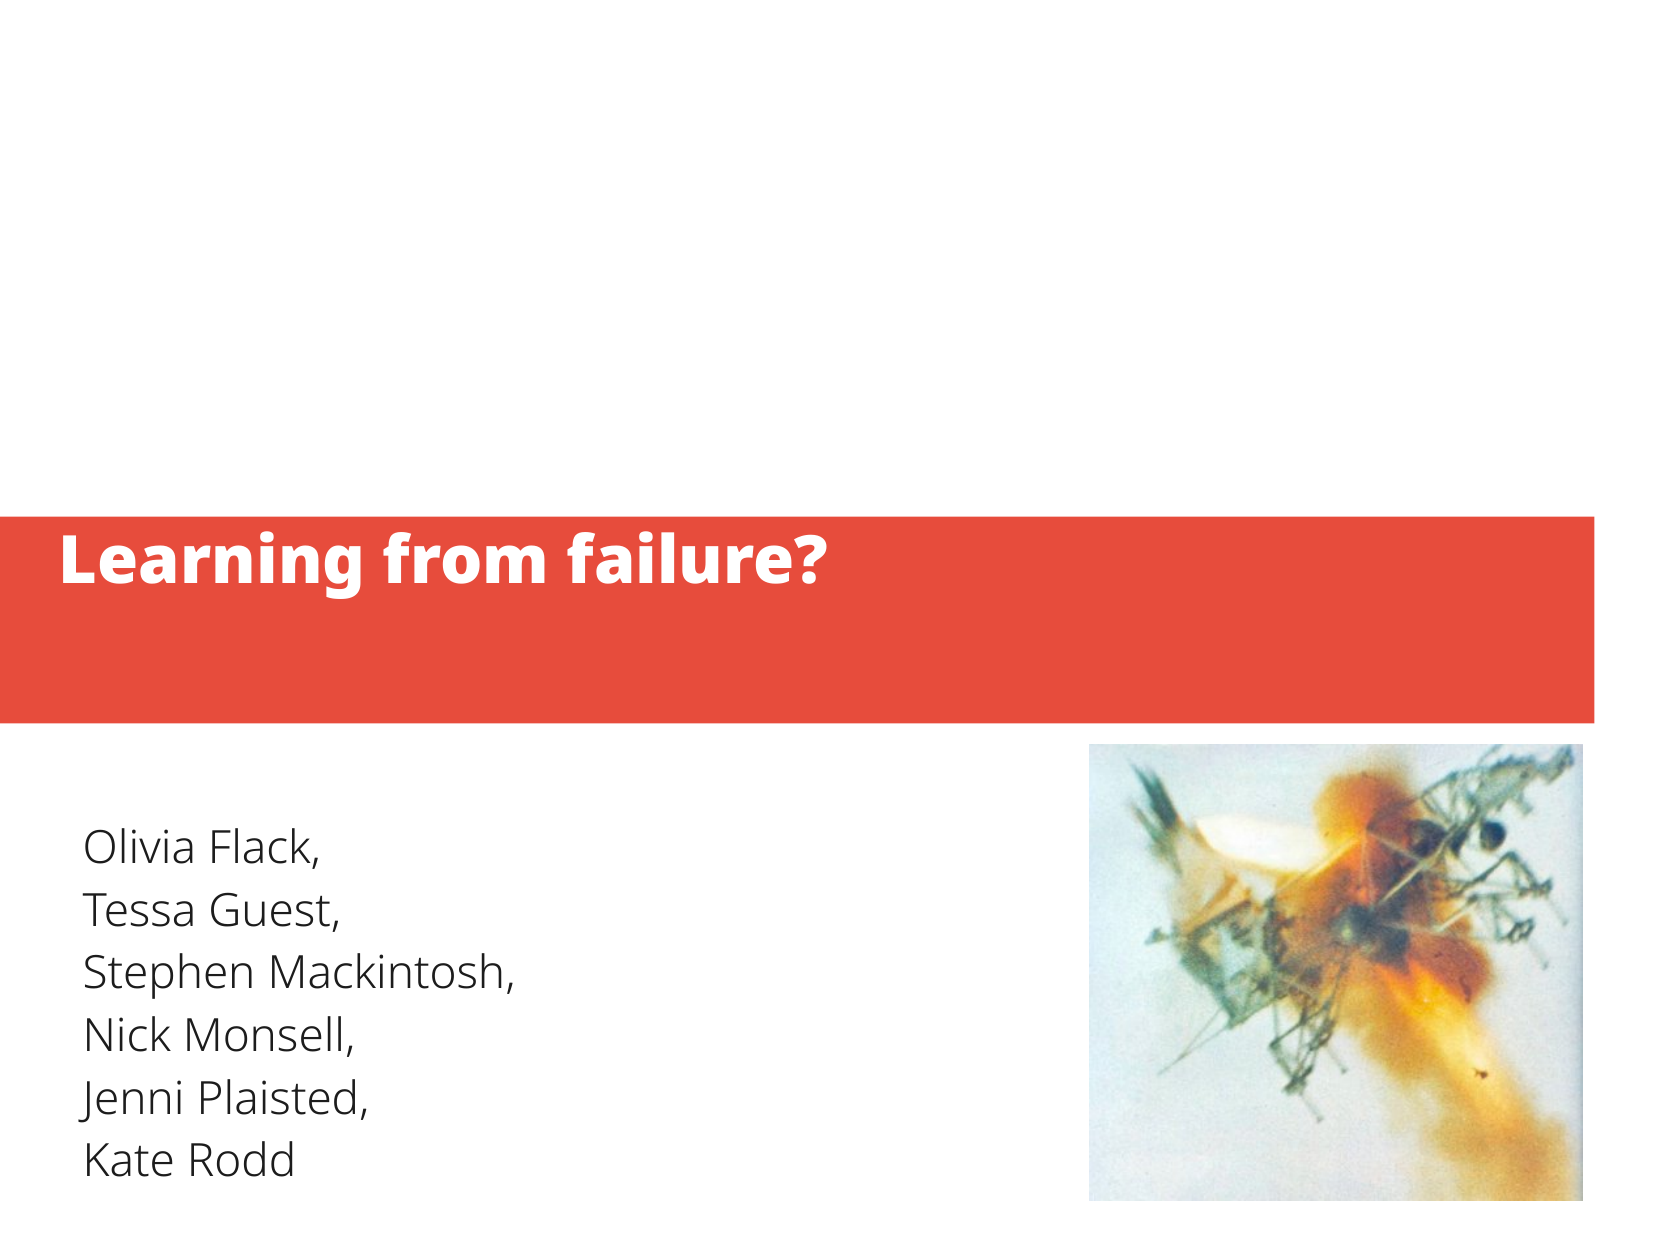

# Learning from failure?
Olivia Flack,
Tessa Guest,
Stephen Mackintosh,
Nick Monsell,
Jenni Plaisted,
Kate Rodd